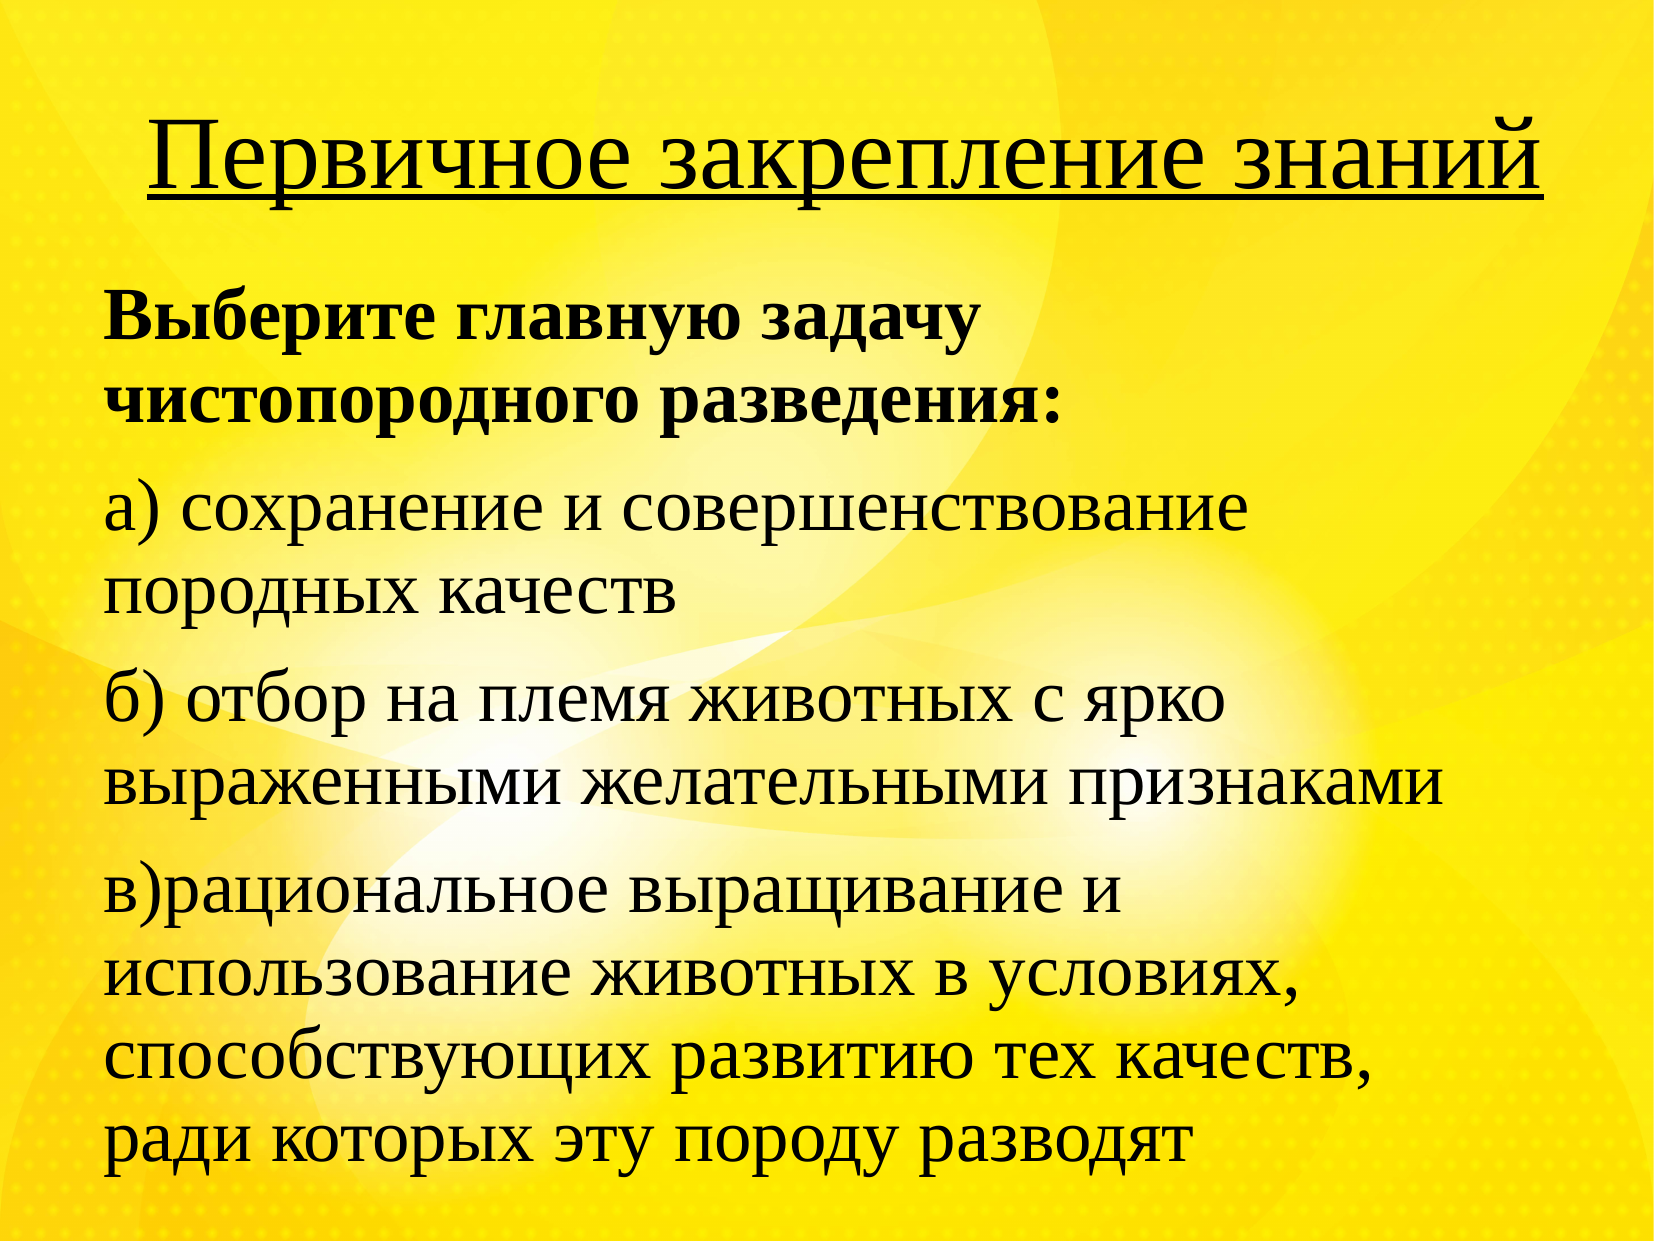

# Первичное закрепление знаний
Выберите главную задачу чистопородного разведения:
а) сохранение и совершенствование породных качеств
б) отбор на племя животных с ярко выраженными желательными признаками
в)рациональное выращивание и использование животных в условиях, способствующих развитию тех качеств, ради которых эту породу разводят